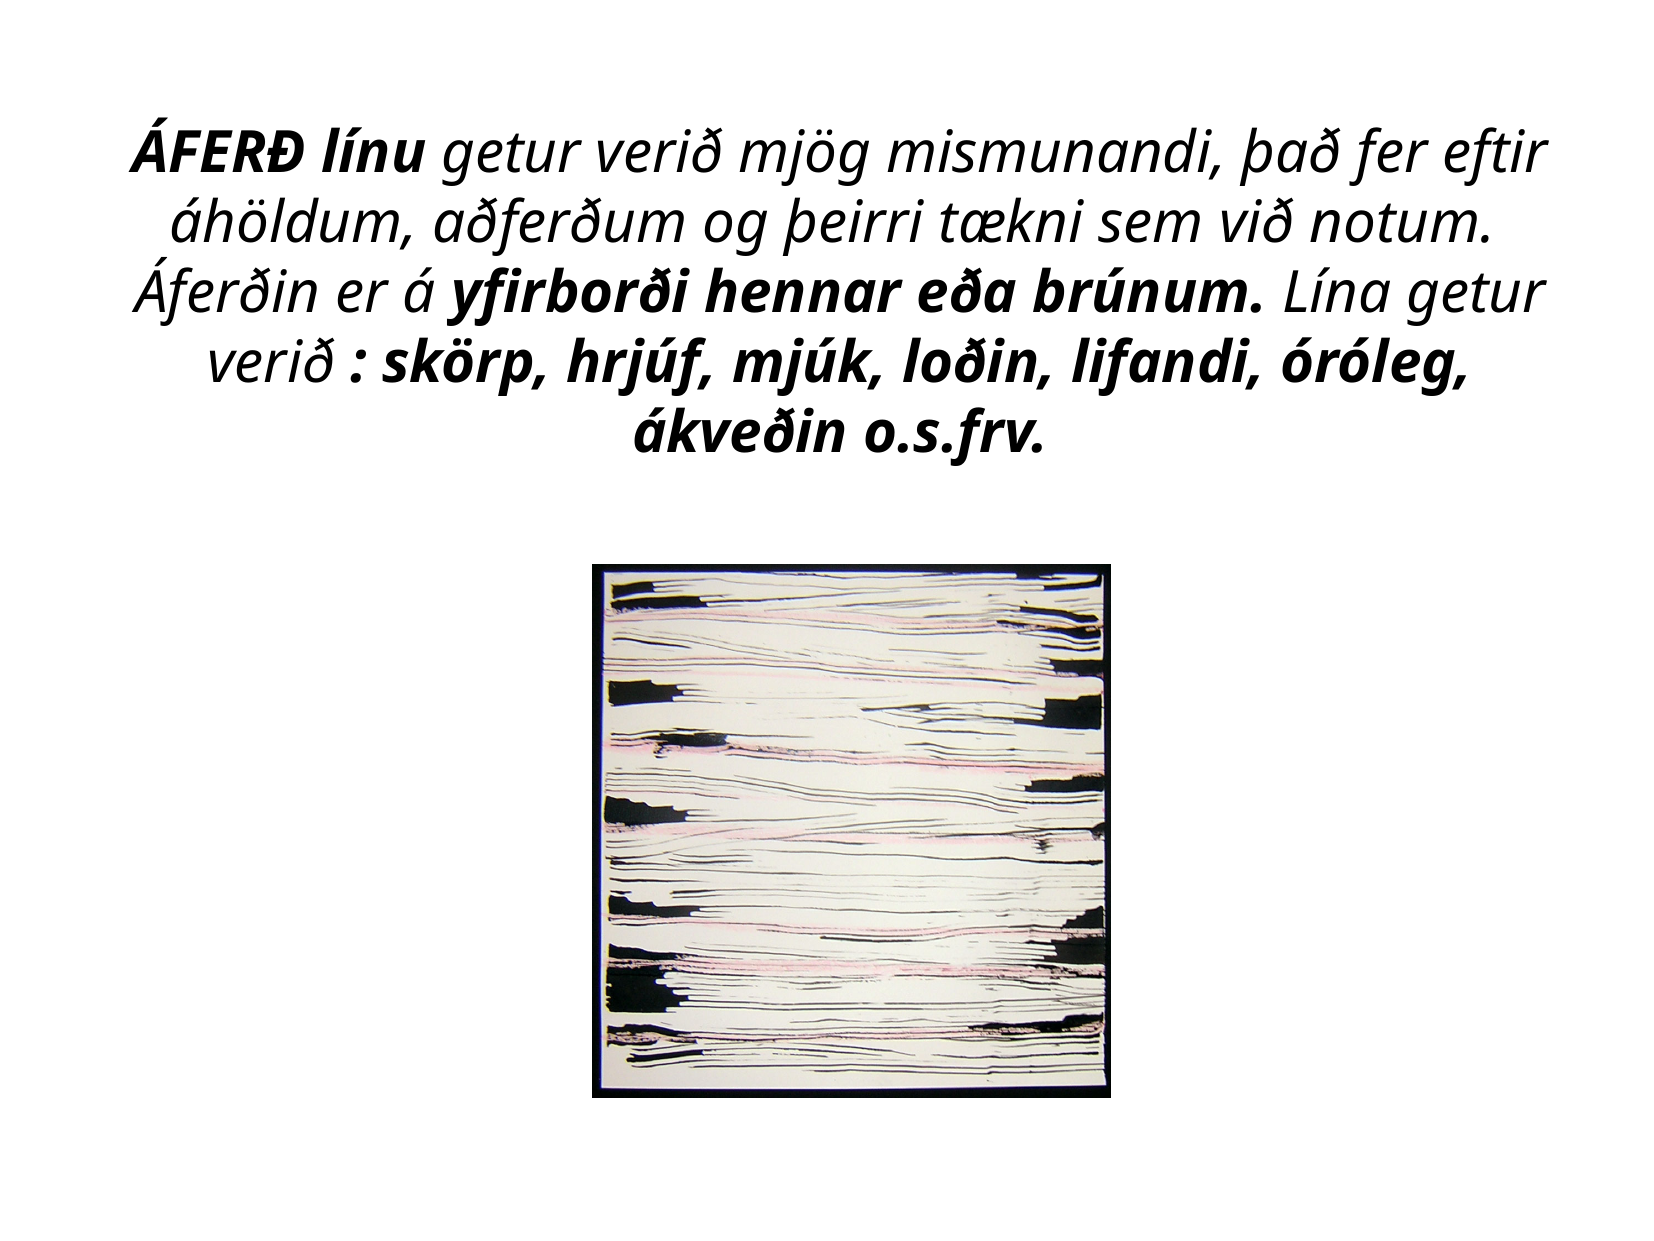

# ÁFERÐ línu getur verið mjög mismunandi, það fer eftir áhöldum, aðferðum og þeirri tækni sem við notum. Áferðin er á yfirborði hennar eða brúnum. Lína getur verið : skörp, hrjúf, mjúk, loðin, lifandi, óróleg, ákveðin o.s.frv.